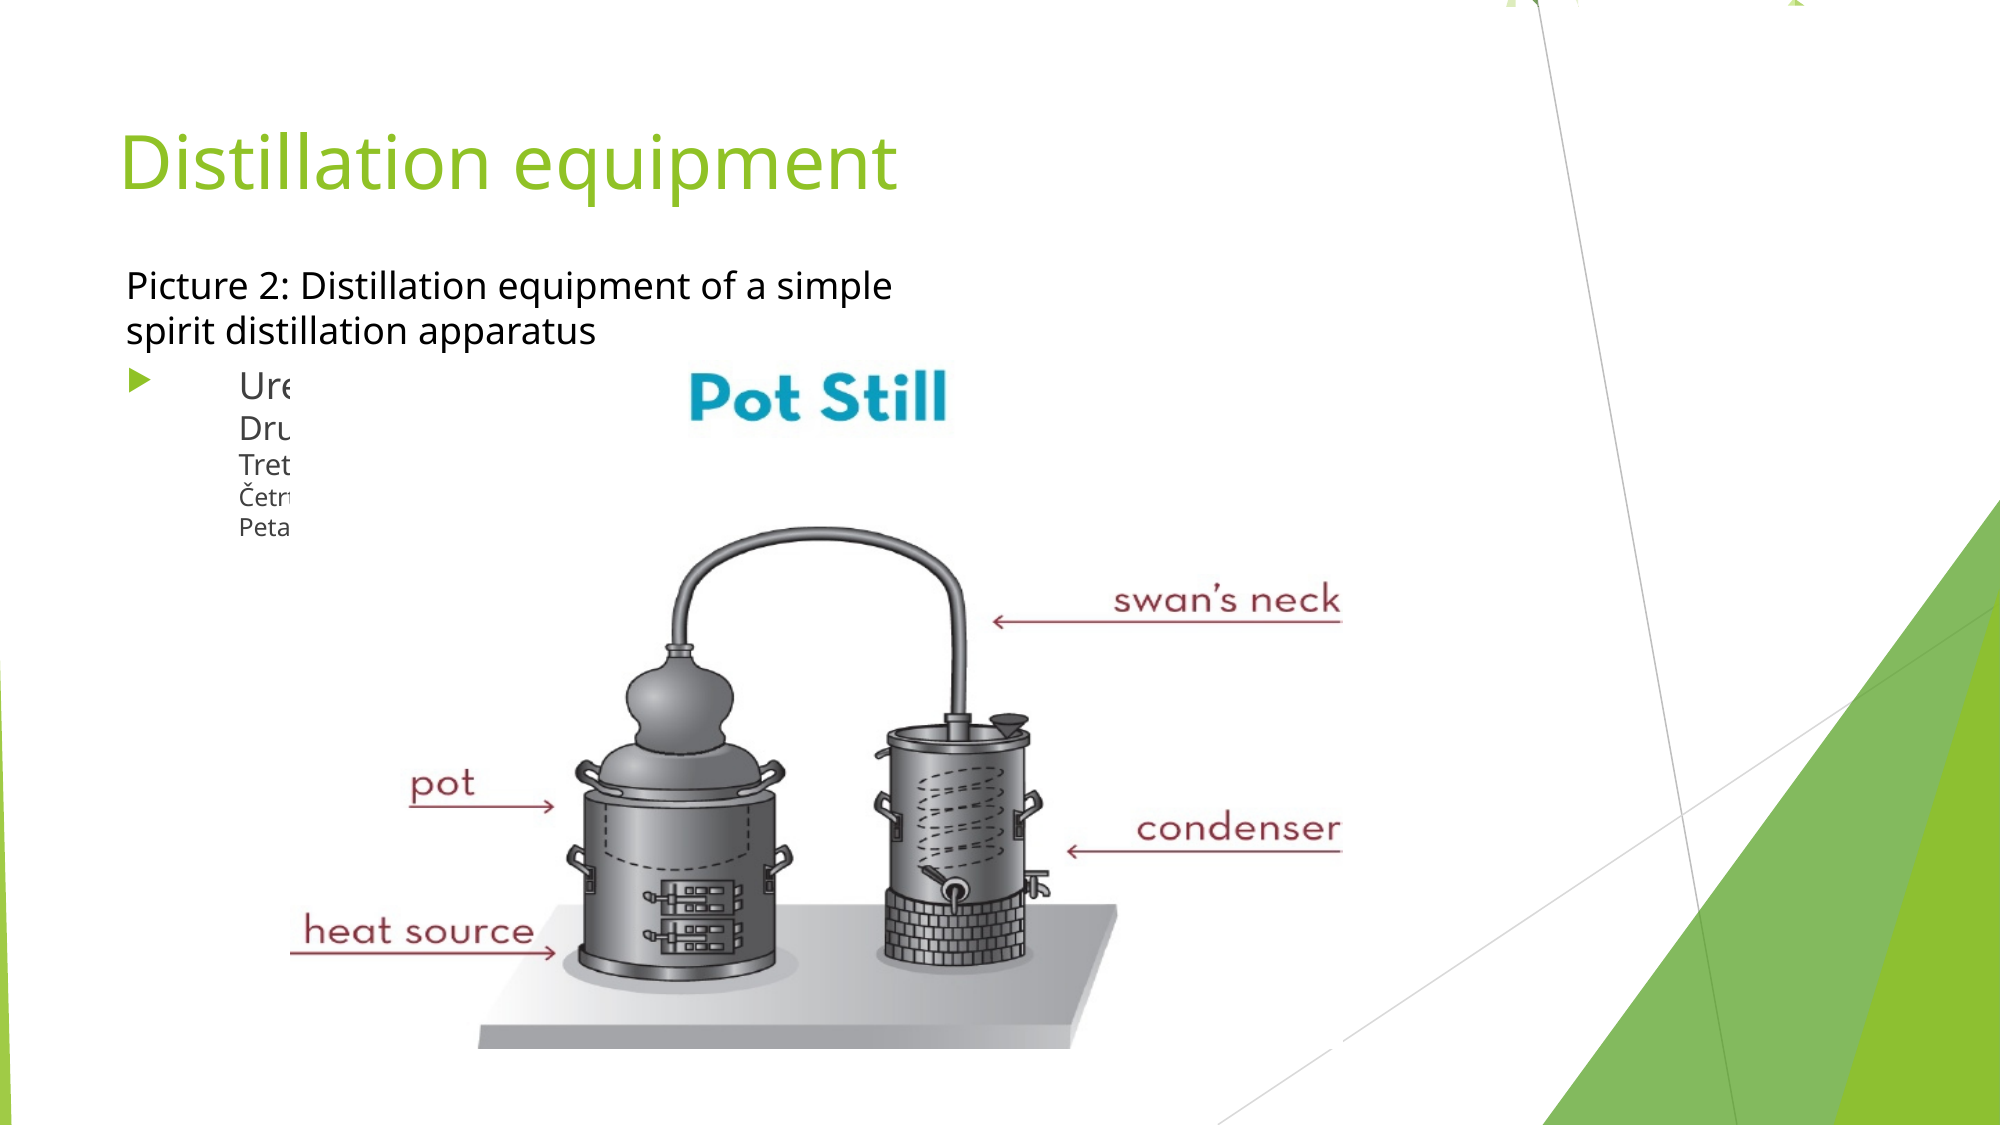

# Distillation equipment
Picture 2: Distillation equipment of a simple spirit distillation apparatus